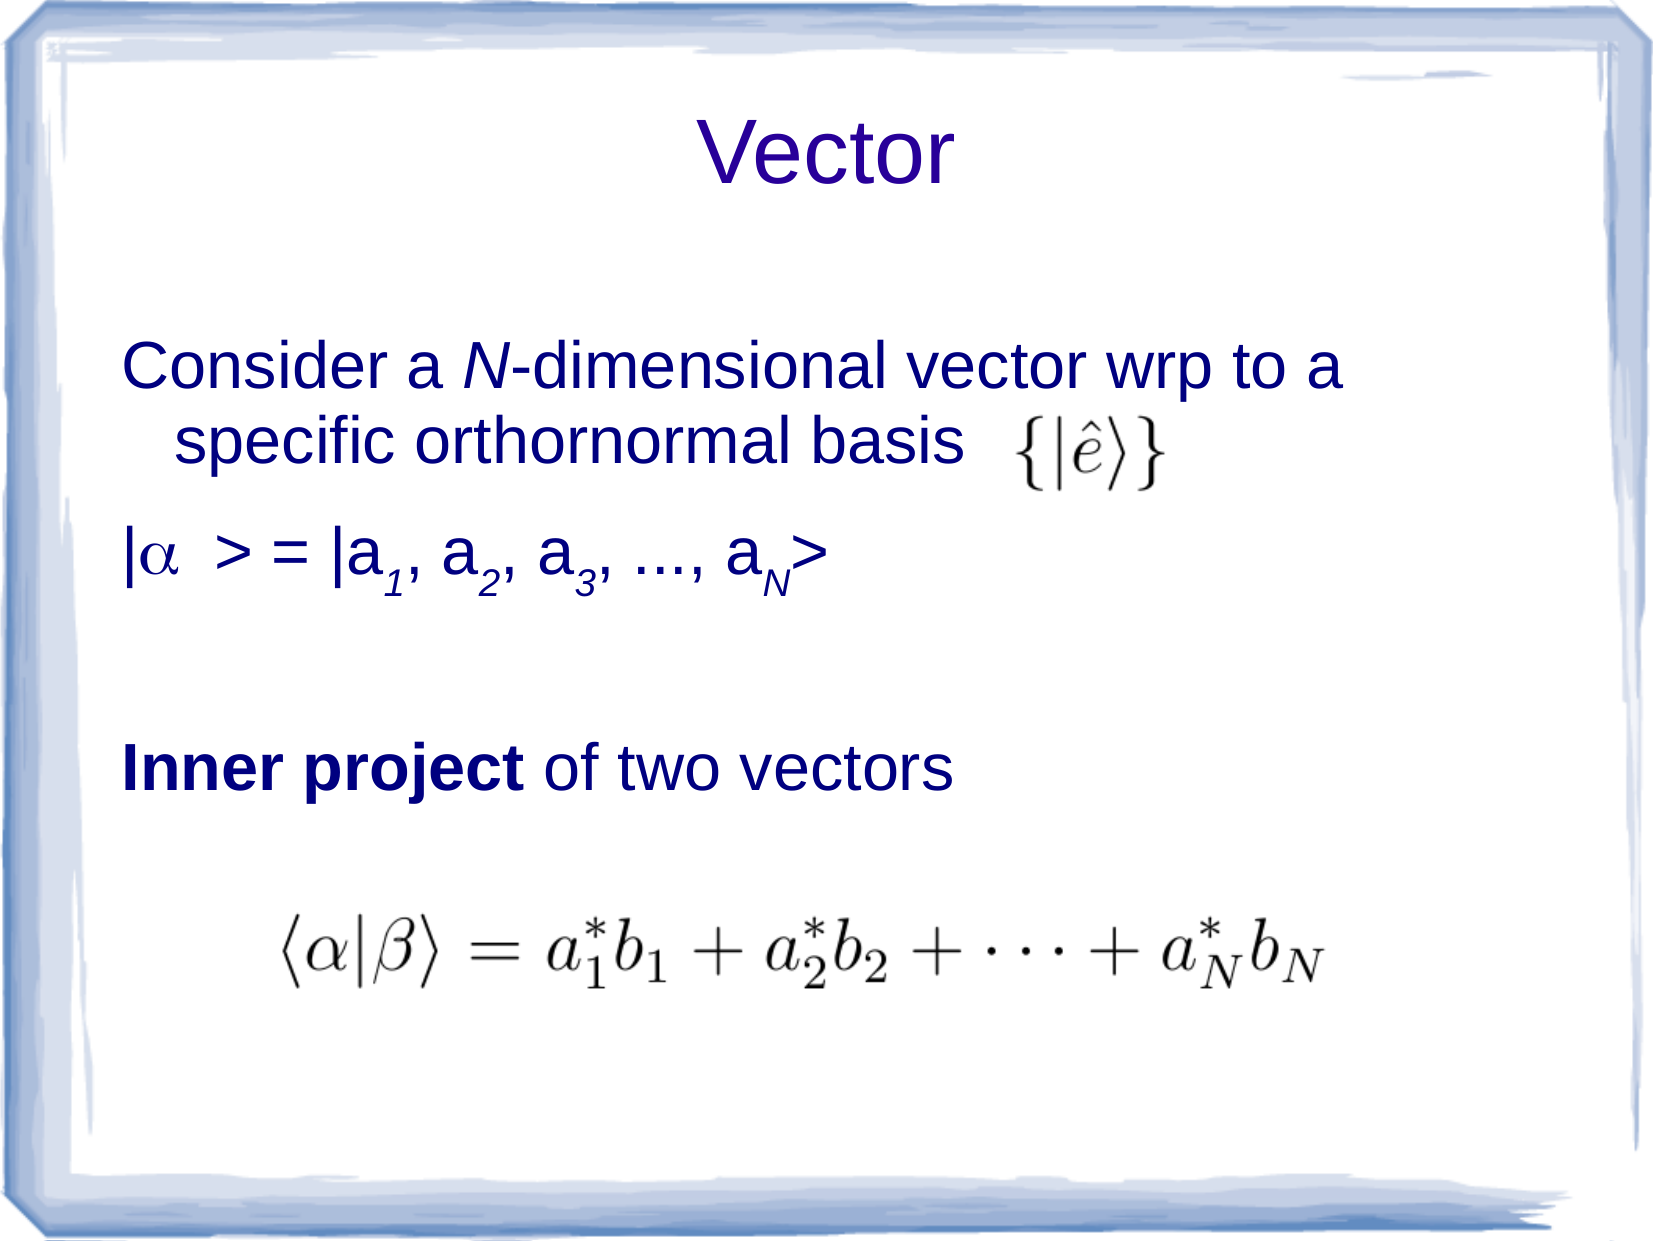

# Vector
Consider a N-dimensional vector wrp to a specific orthornormal basis
|a > = |a1, a2, a3, ..., aN>
Inner project of two vectors